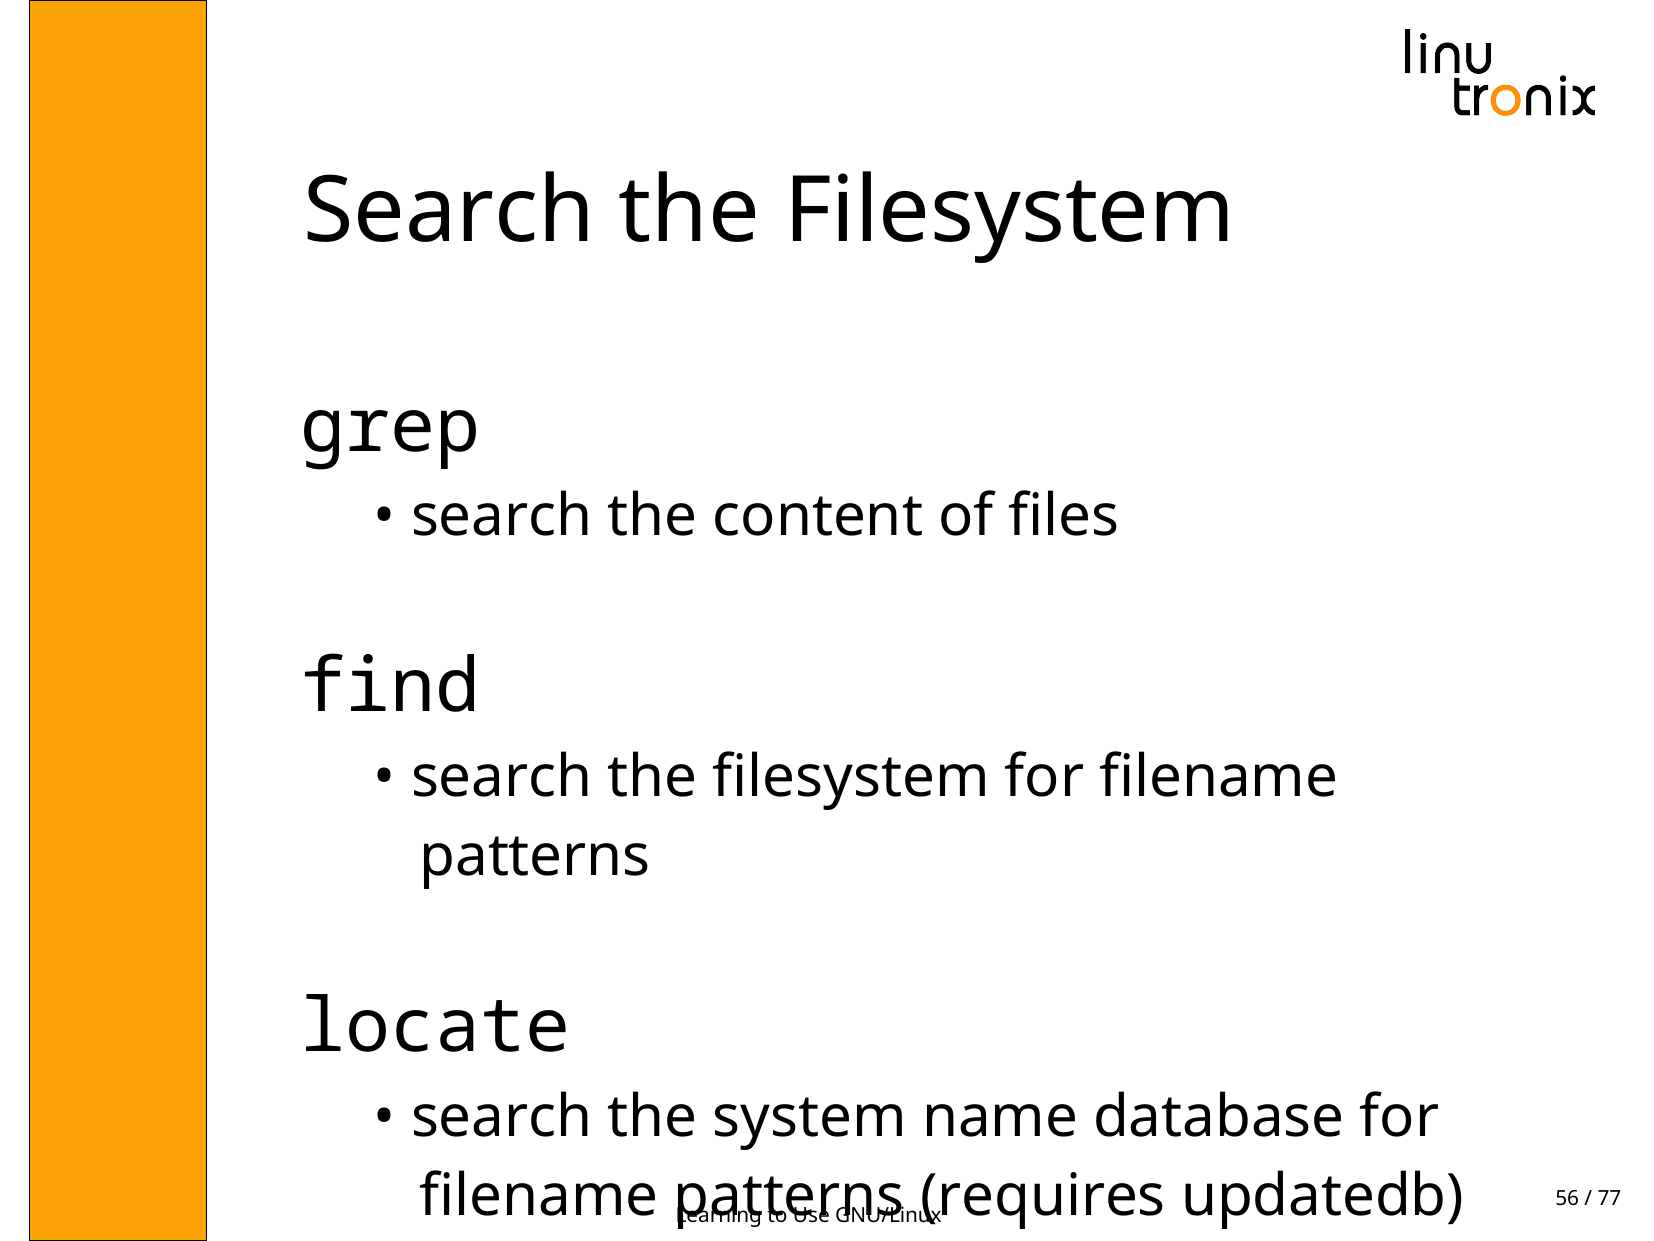

Search the Filesystem
grep
	• search the content of files
find
	• search the filesystem for filename
	 patterns
locate
	• search the system name database for
	 filename patterns (requires updatedb)
56
Firmenvorstellung Linutronix V3.3